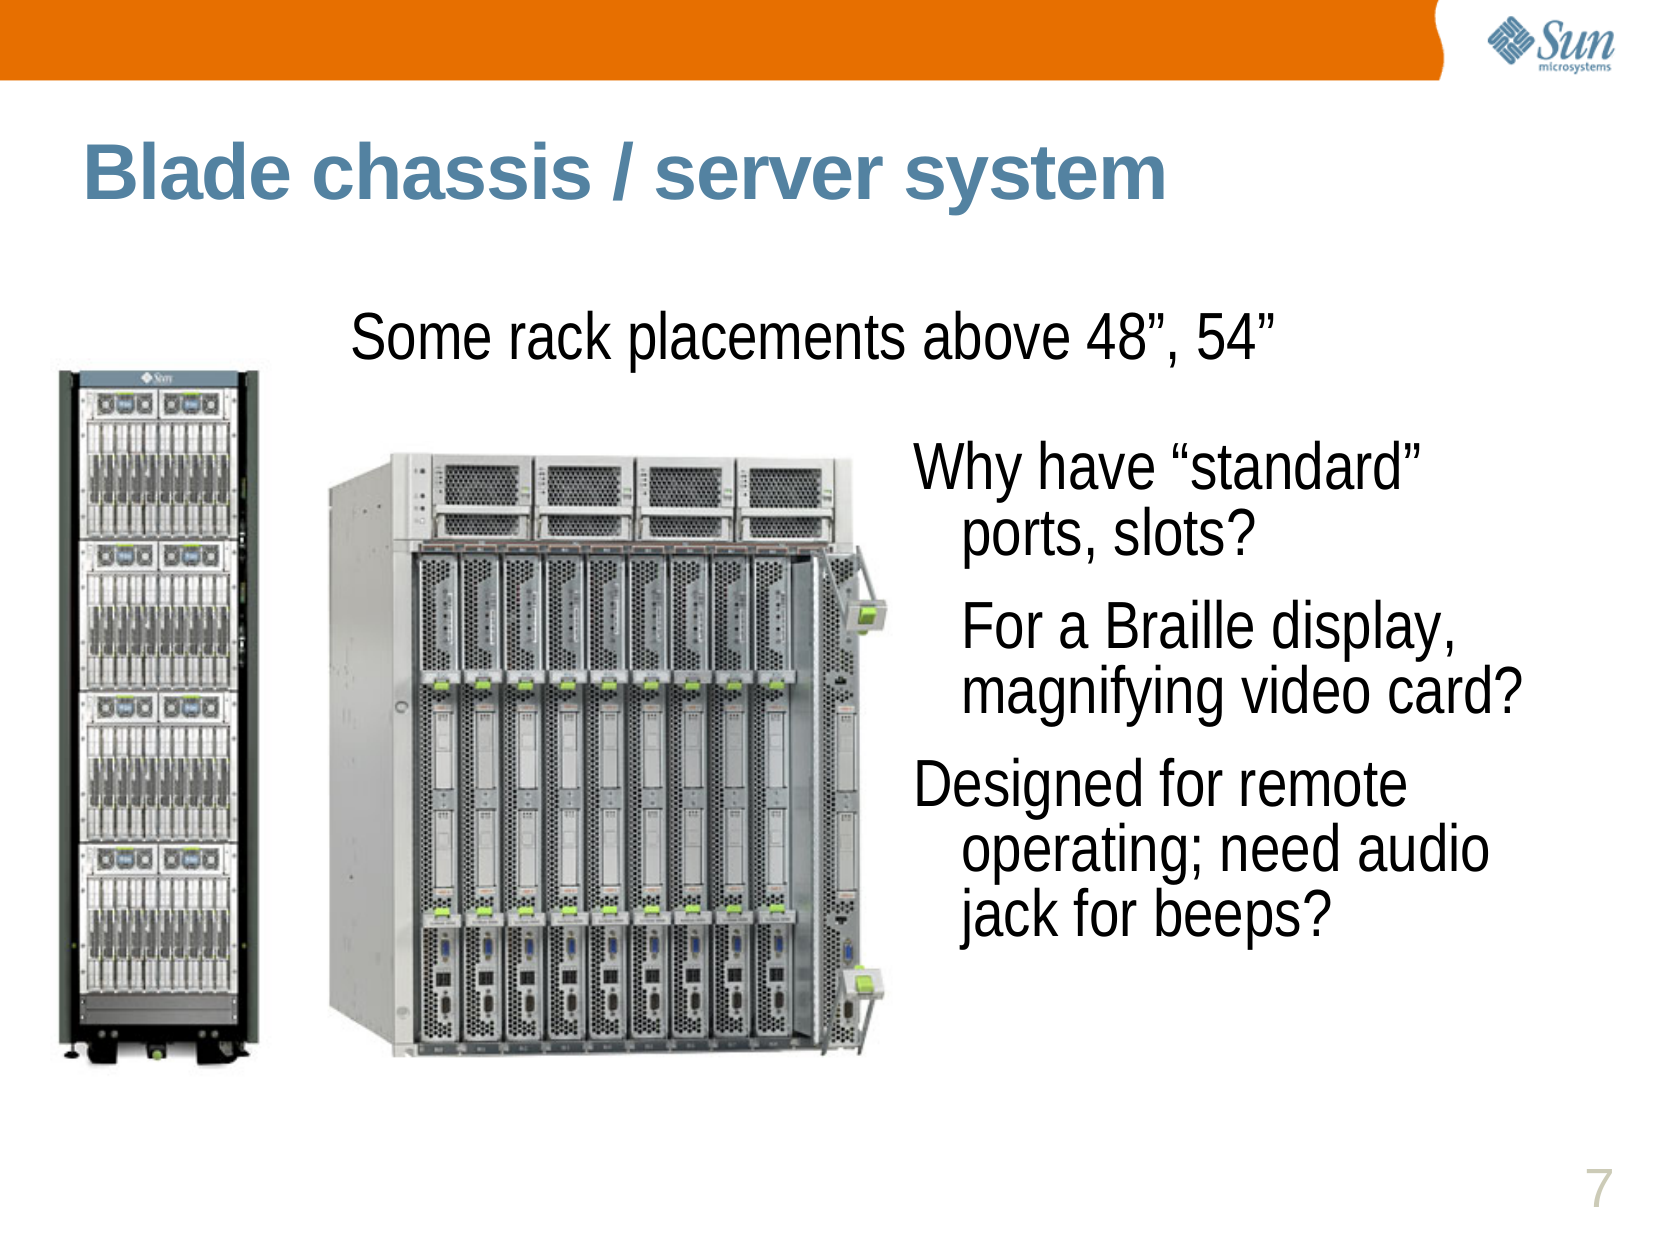

# Blade chassis / server system
Some rack placements above 48”, 54”
Why have “standard” ports, slots?
For a Braille display, magnifying video card?
Designed for remote operating; need audio jack for beeps?